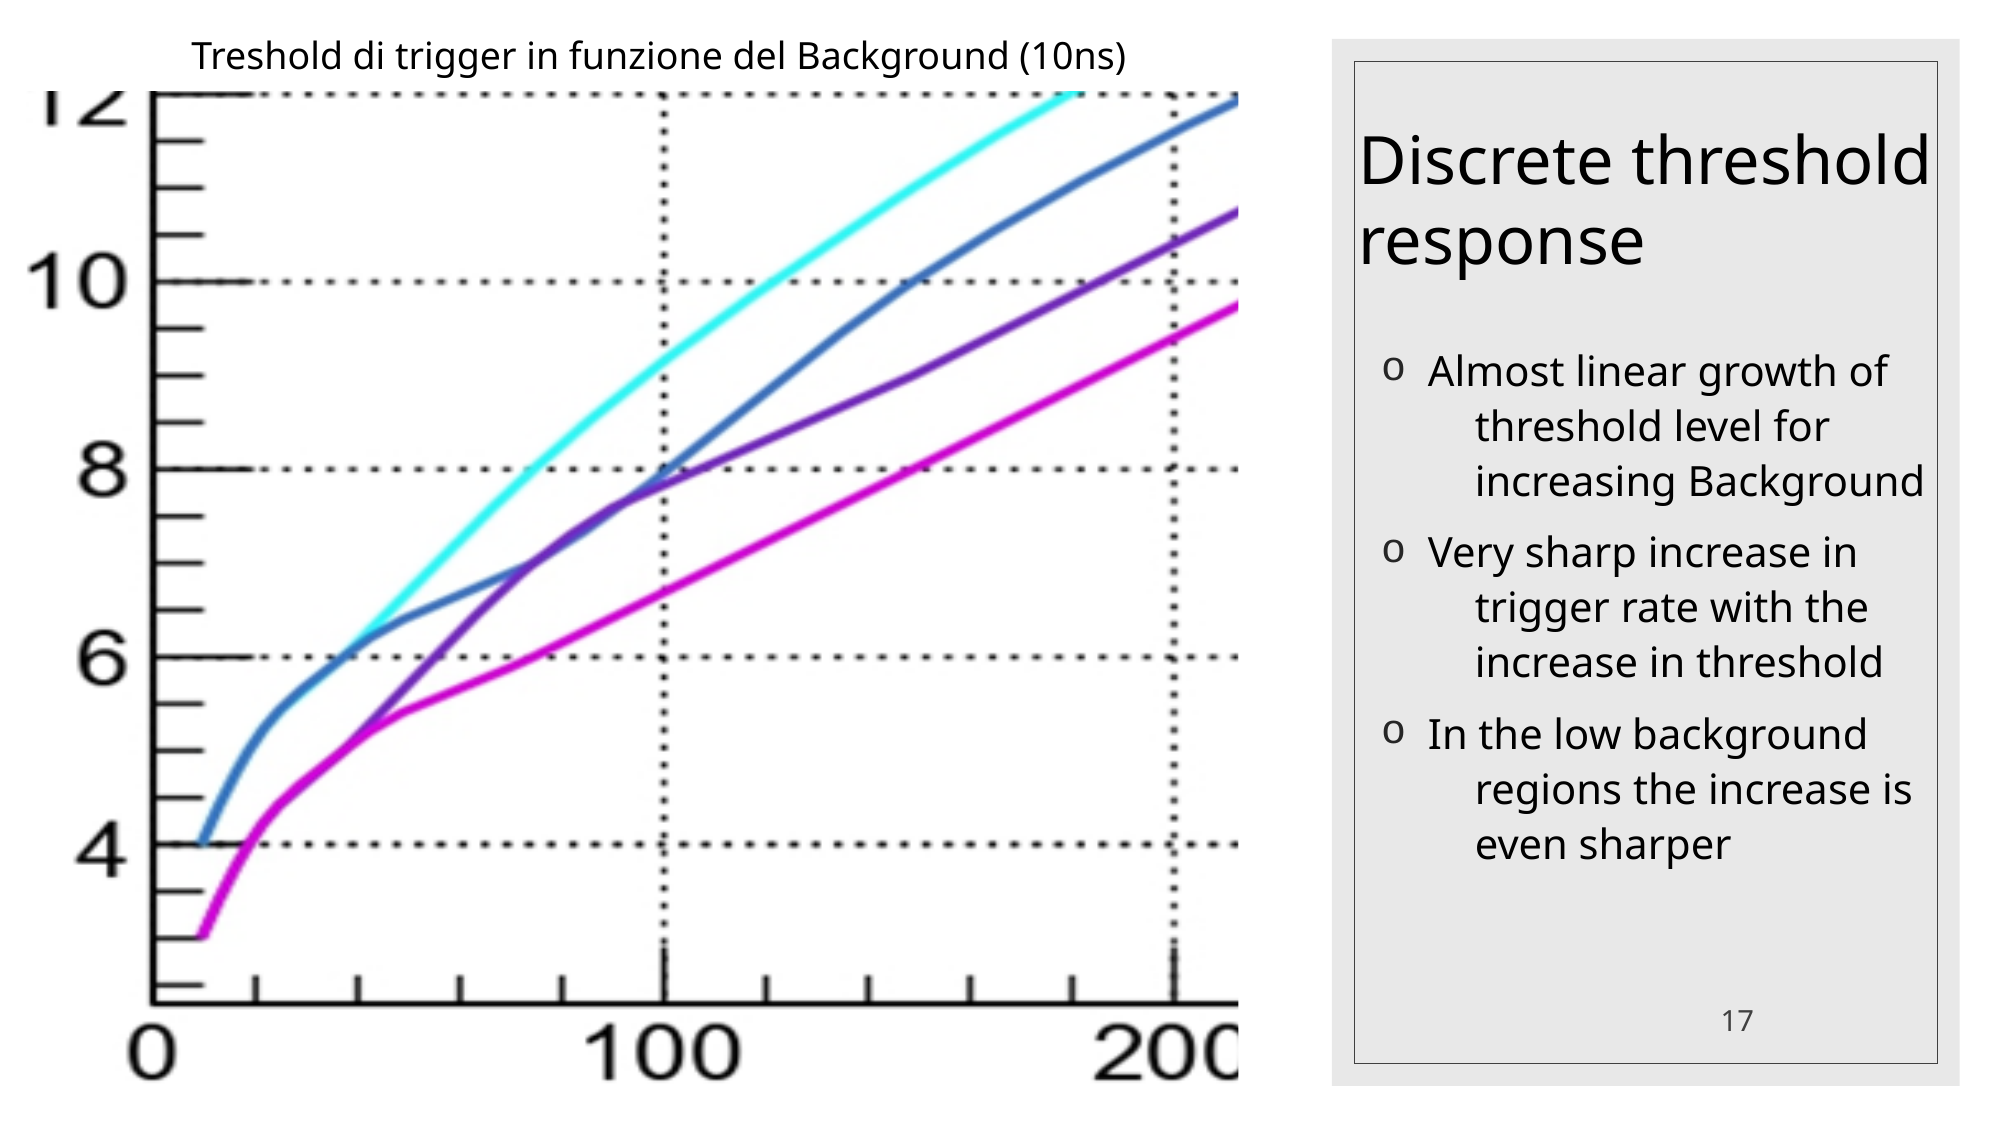

Treshold di trigger in funzione del Background (10ns)
# Discrete threshold response
Almost linear growth of threshold level for increasing Background
Very sharp increase in trigger rate with the increase in threshold
In the low background regions the increase is even sharper